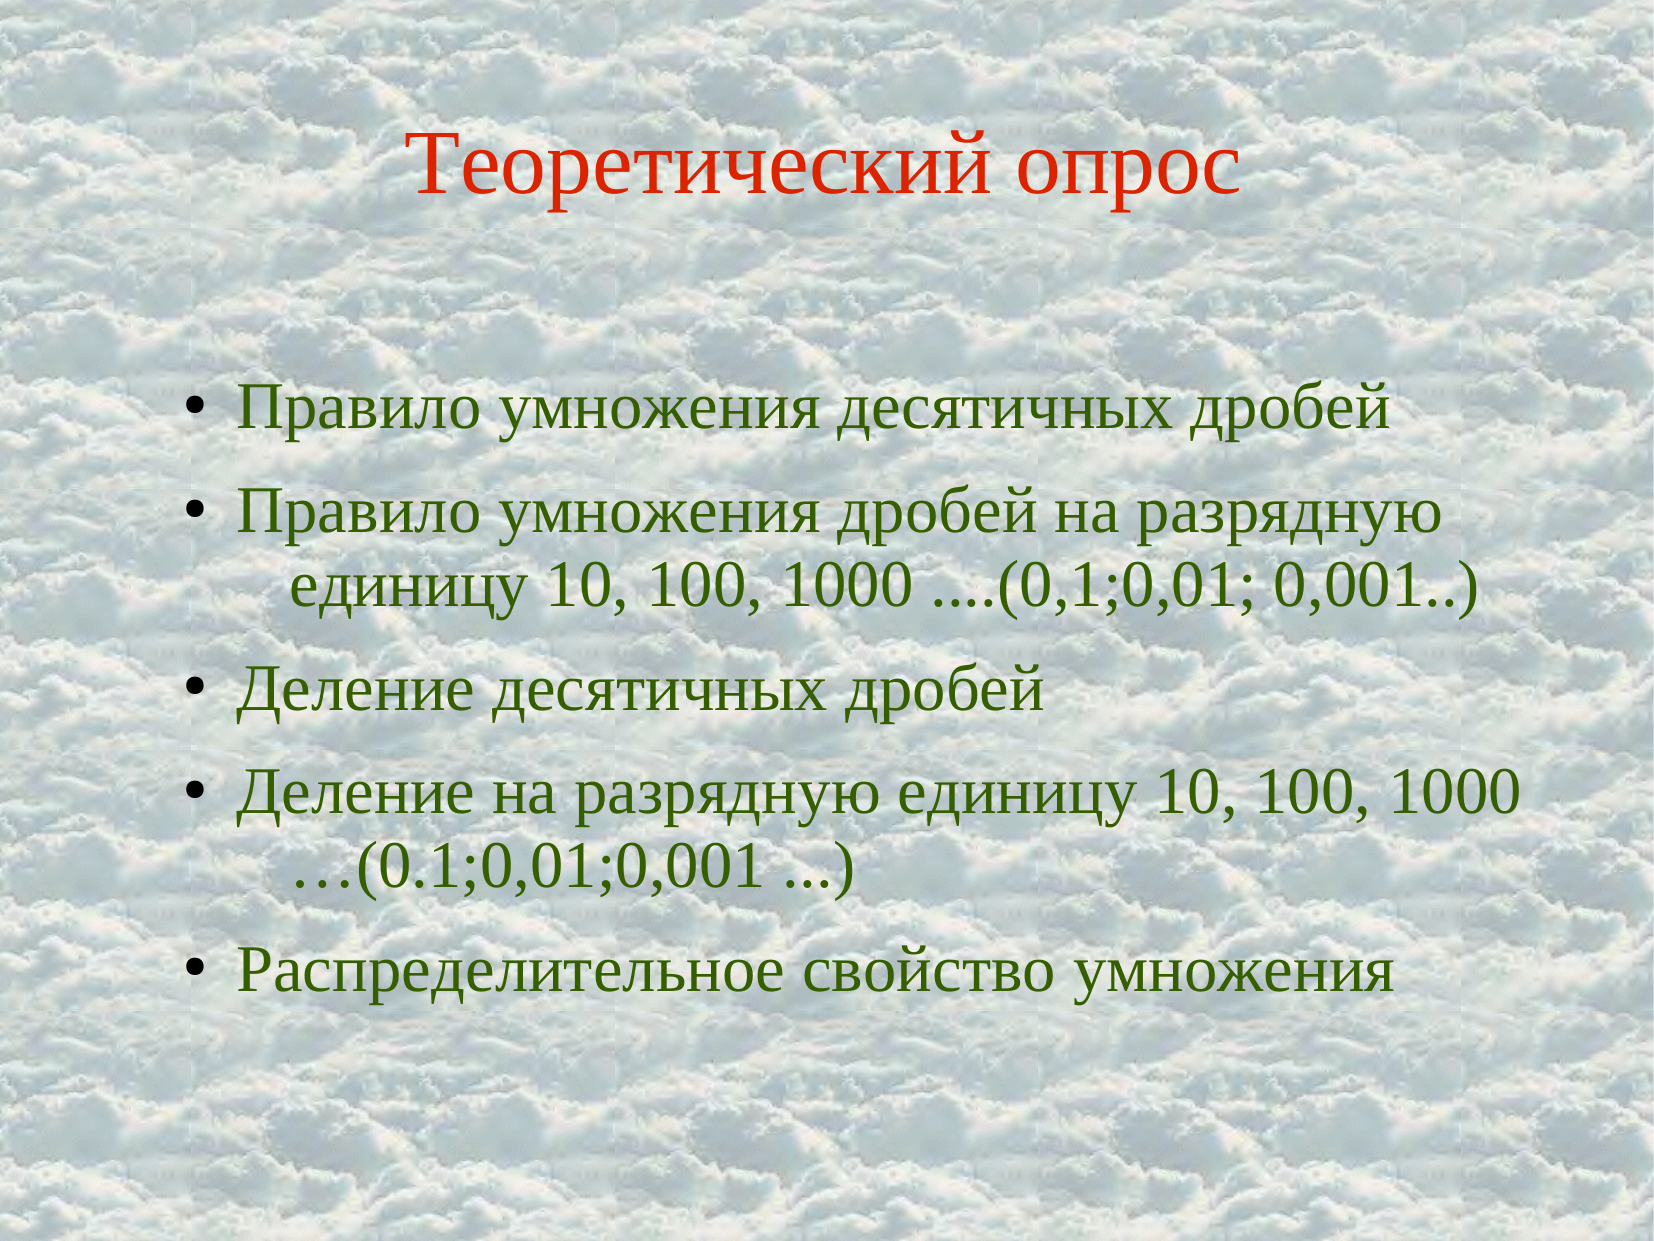

# Теоретический опрос
Правило умножения десятичных дробей
Правило умножения дробей на разрядную единицу 10, 100, 1000 ....(0,1;0,01; 0,001..)
Деление десятичных дробей
Деление на разрядную единицу 10, 100, 1000 …(0.1;0,01;0,001 ...)
Распределительное свойство умножения